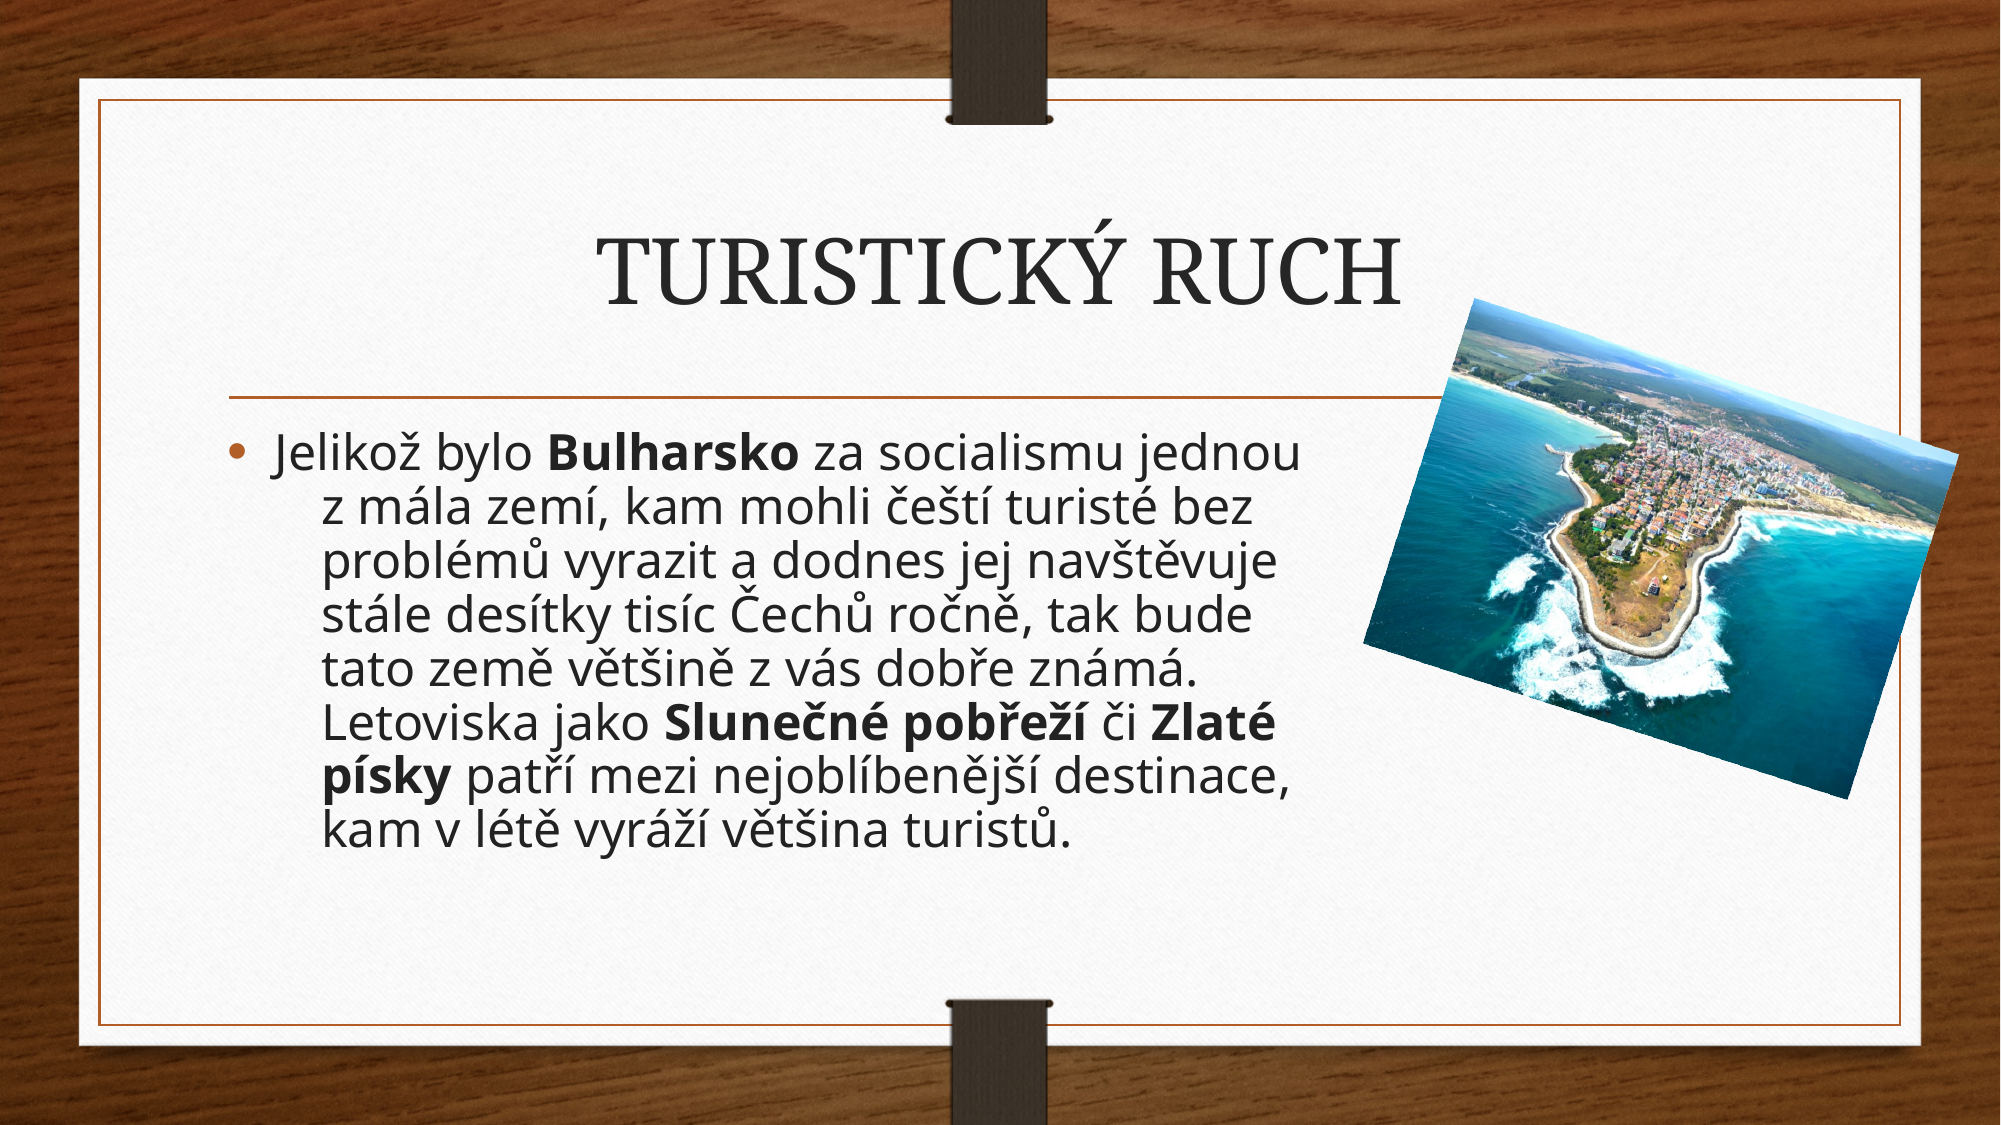

# TURISTICKÝ RUCH
Jelikož bylo Bulharsko za socialismu jednou z mála zemí, kam mohli čeští turisté bez problémů vyrazit a dodnes jej navštěvuje stále desítky tisíc Čechů ročně, tak bude tato země většině z vás dobře známá. Letoviska jako Slunečné pobřeží či Zlaté písky patří mezi nejoblíbenější destinace, kam v létě vyráží většina turistů.